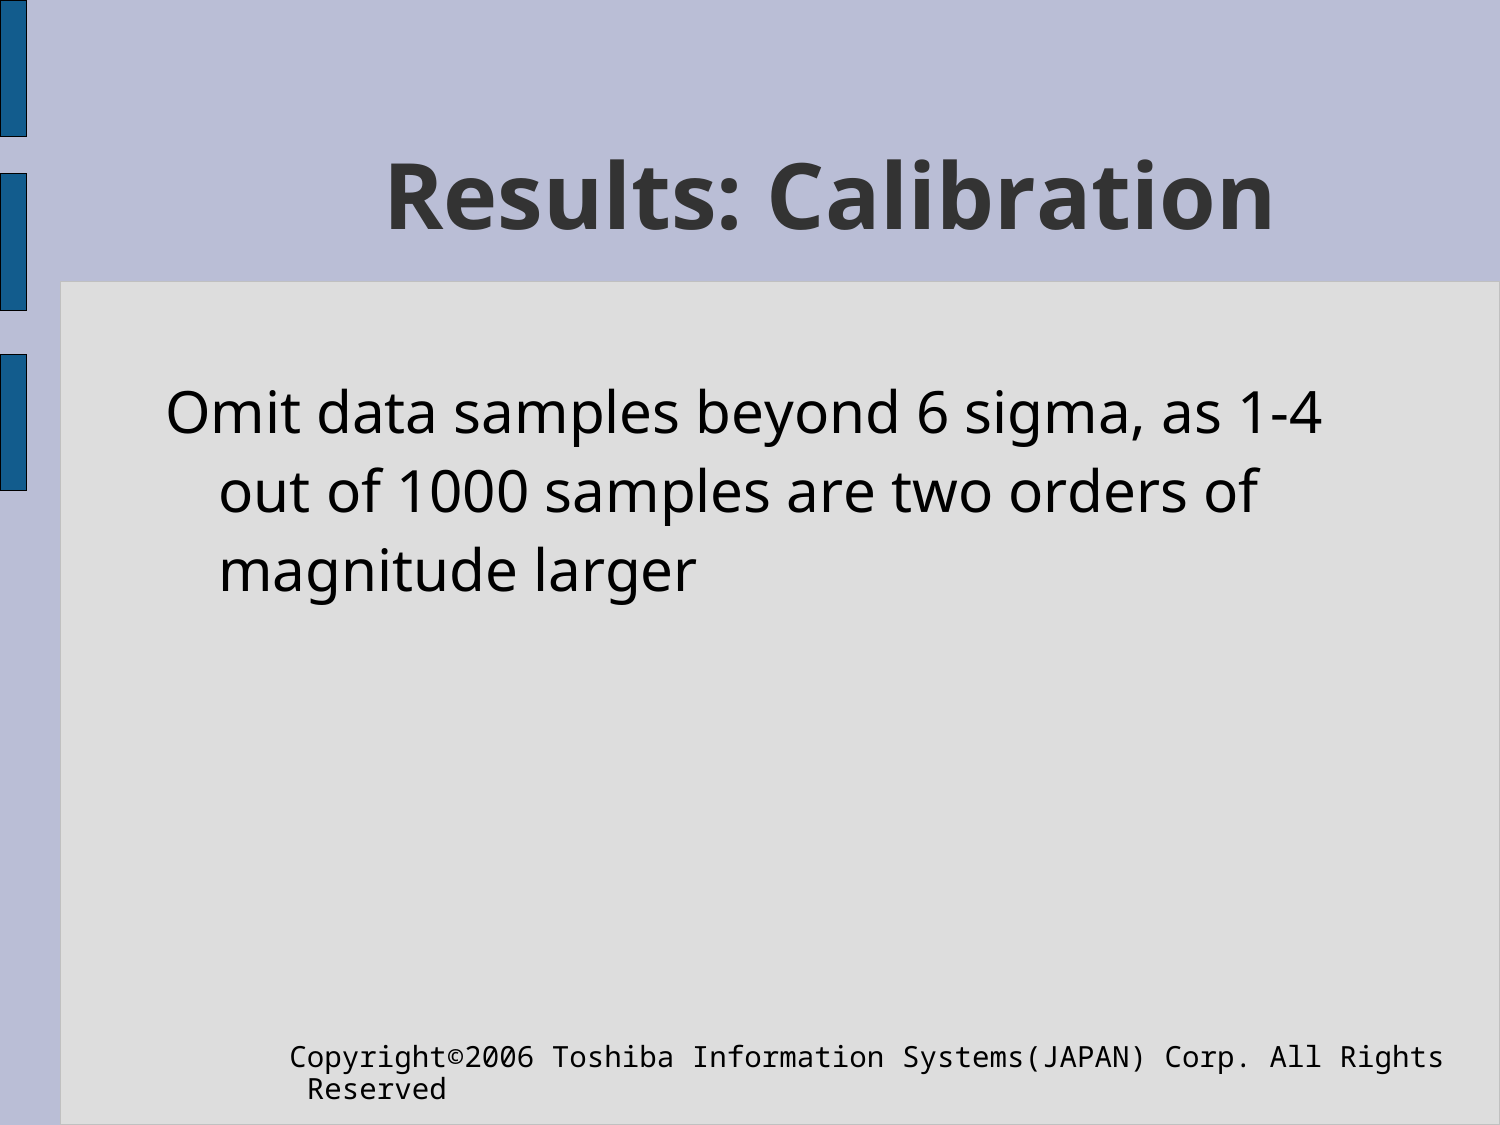

# Results: Calibration
Omit data samples beyond 6 sigma, as 1-4 out of 1000 samples are two orders of magnitude larger
Copyright©2006 Toshiba Information Systems(JAPAN) Corp. All Rights Reserved